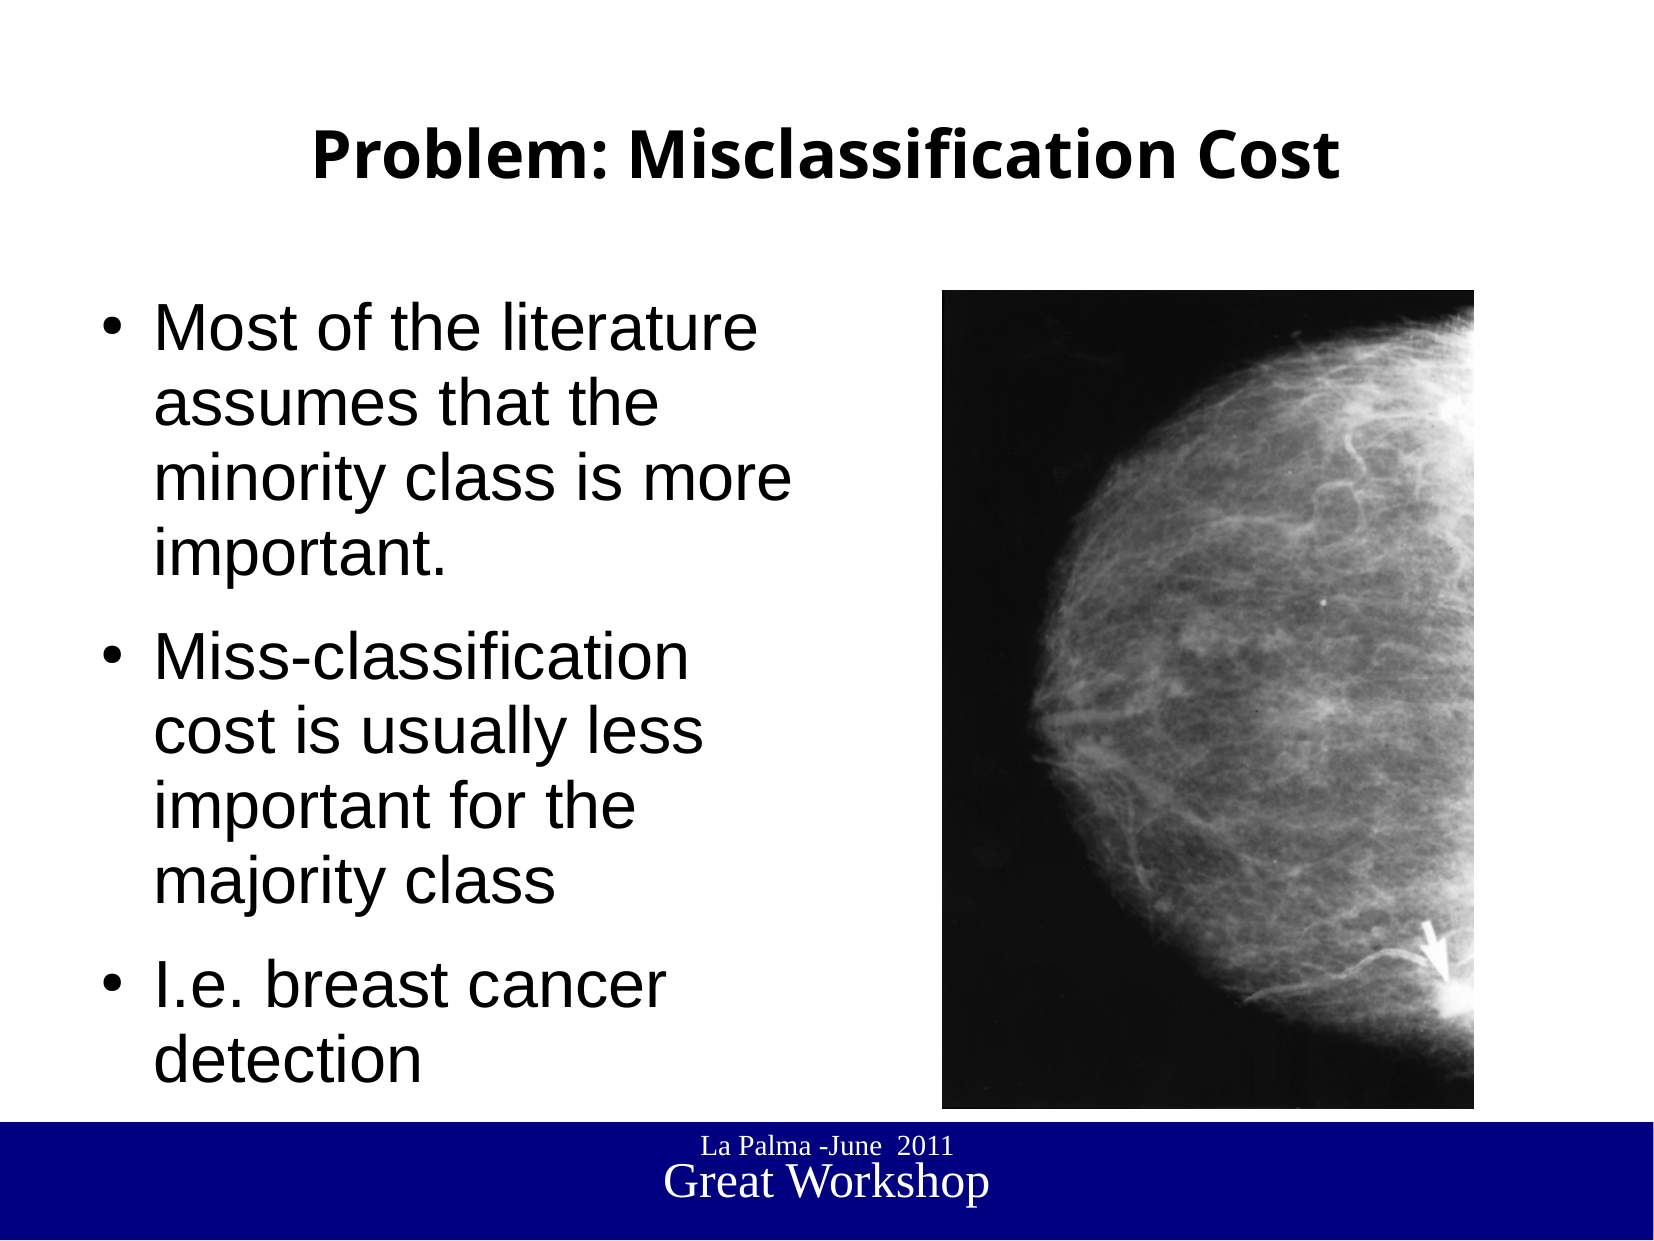

# Problem: Misclassification Cost
Most of the literature assumes that the minority class is more important.
Miss-classification cost is usually less important for the majority class
I.e. breast cancer detection